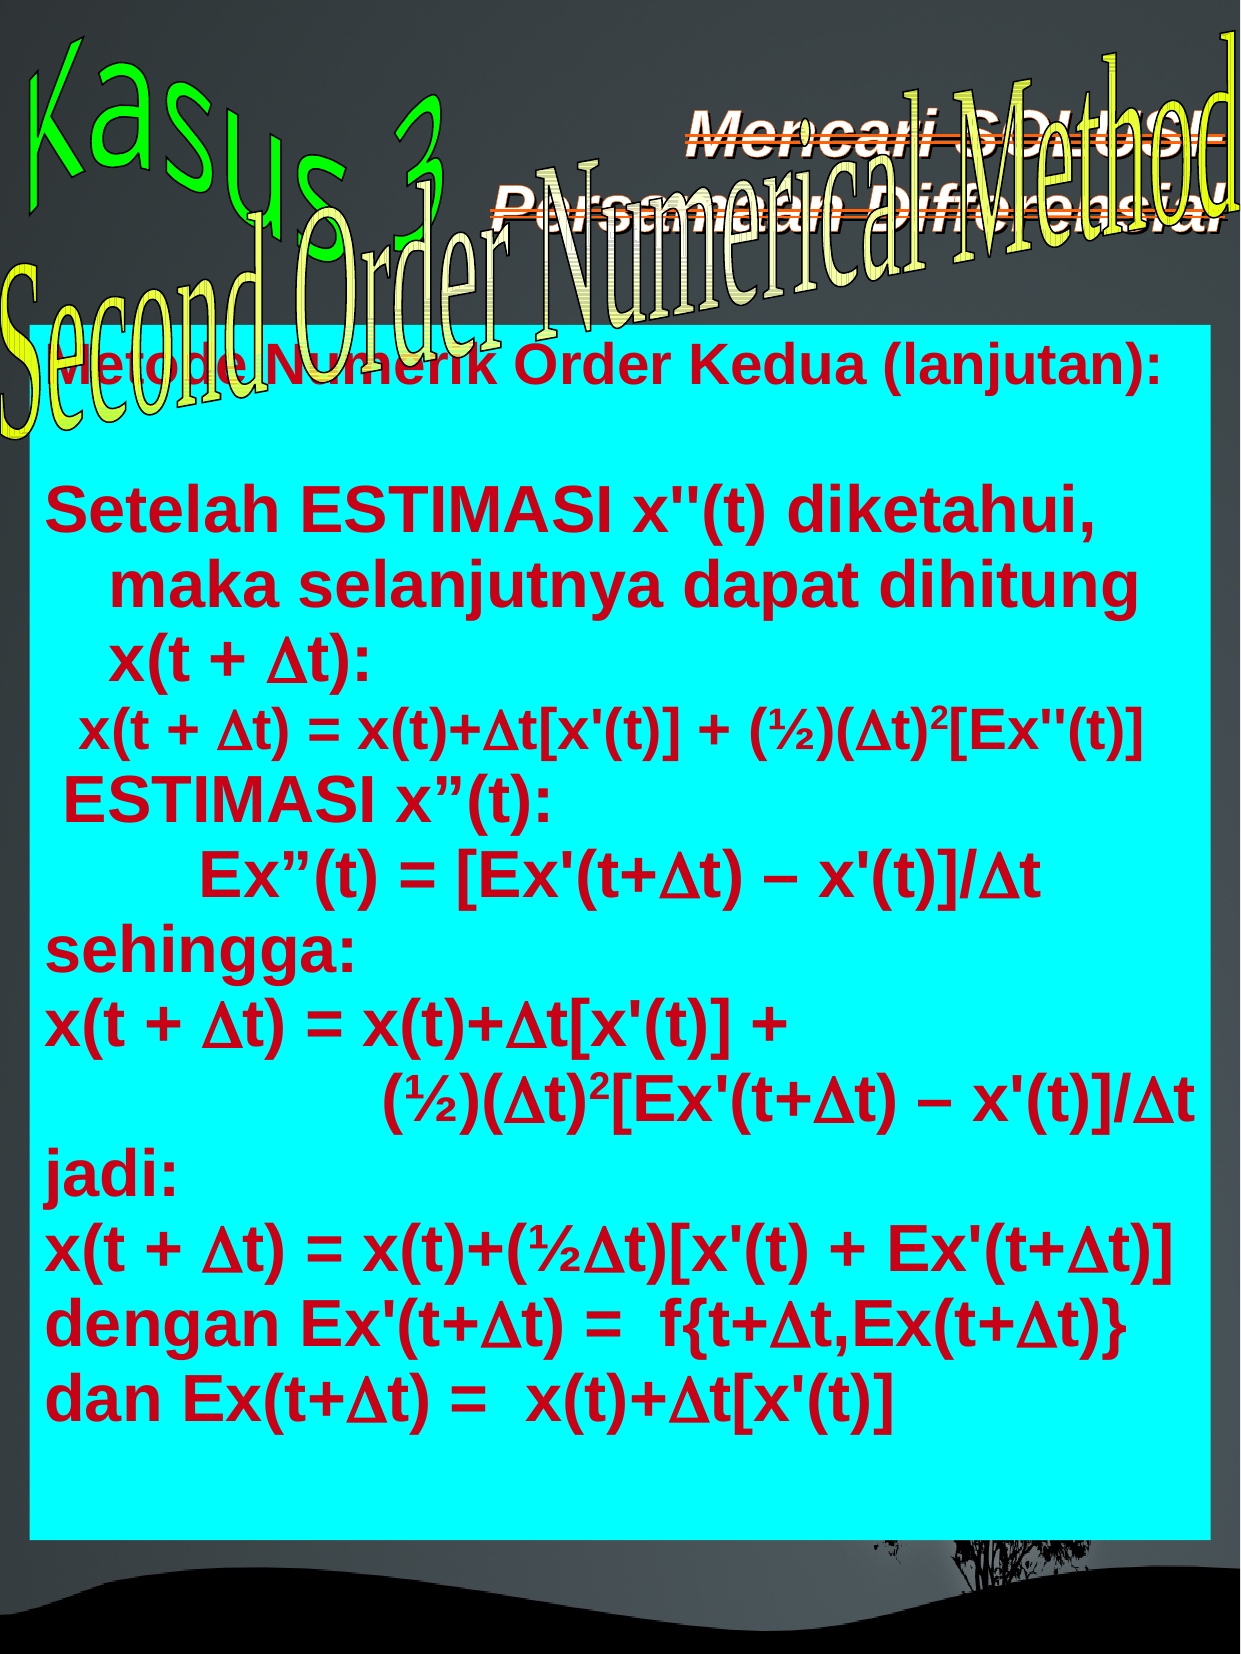

Second Order Numerical Method
Kasus 3
Mencari SOLUSI-Persamaan Differensial
Metode Numerik Order Kedua (lanjutan):
Setelah ESTIMASI x''(t) diketahui, maka selanjutnya dapat dihitung x(t + Dt):
x(t + Dt) = x(t)+Dt[x'(t)] + (½)(Dt)2[Ex''(t)]
 ESTIMASI x”(t):
Ex”(t) = [Ex'(t+Dt) – x'(t)]/Dt
sehingga:
x(t + Dt) = x(t)+Dt[x'(t)] +
(½)(Dt)2[Ex'(t+Dt) – x'(t)]/Dt
jadi:
x(t + Dt) = x(t)+(½Dt)[x'(t) + Ex'(t+Dt)]
dengan Ex'(t+Dt) = f{t+Dt,Ex(t+Dt)}
dan Ex(t+Dt) = x(t)+Dt[x'(t)]